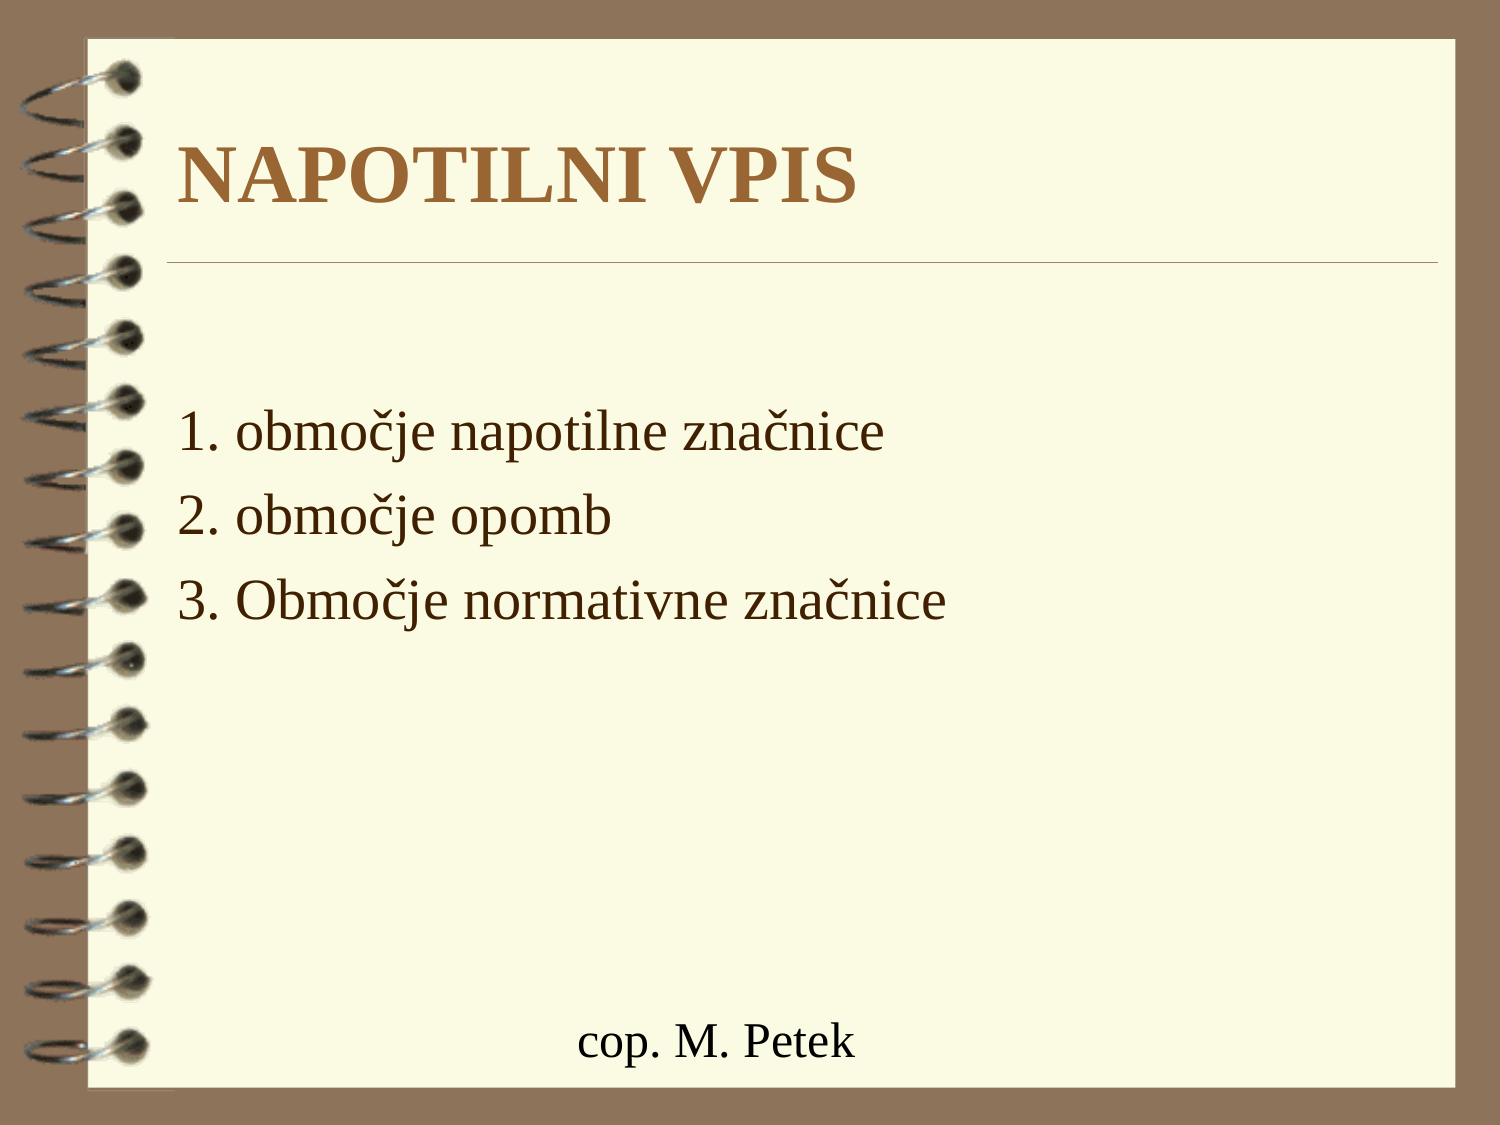

# NAPOTILNI VPIS
1. območje napotilne značnice
2. območje opomb
3. Območje normativne značnice
cop. M. Petek